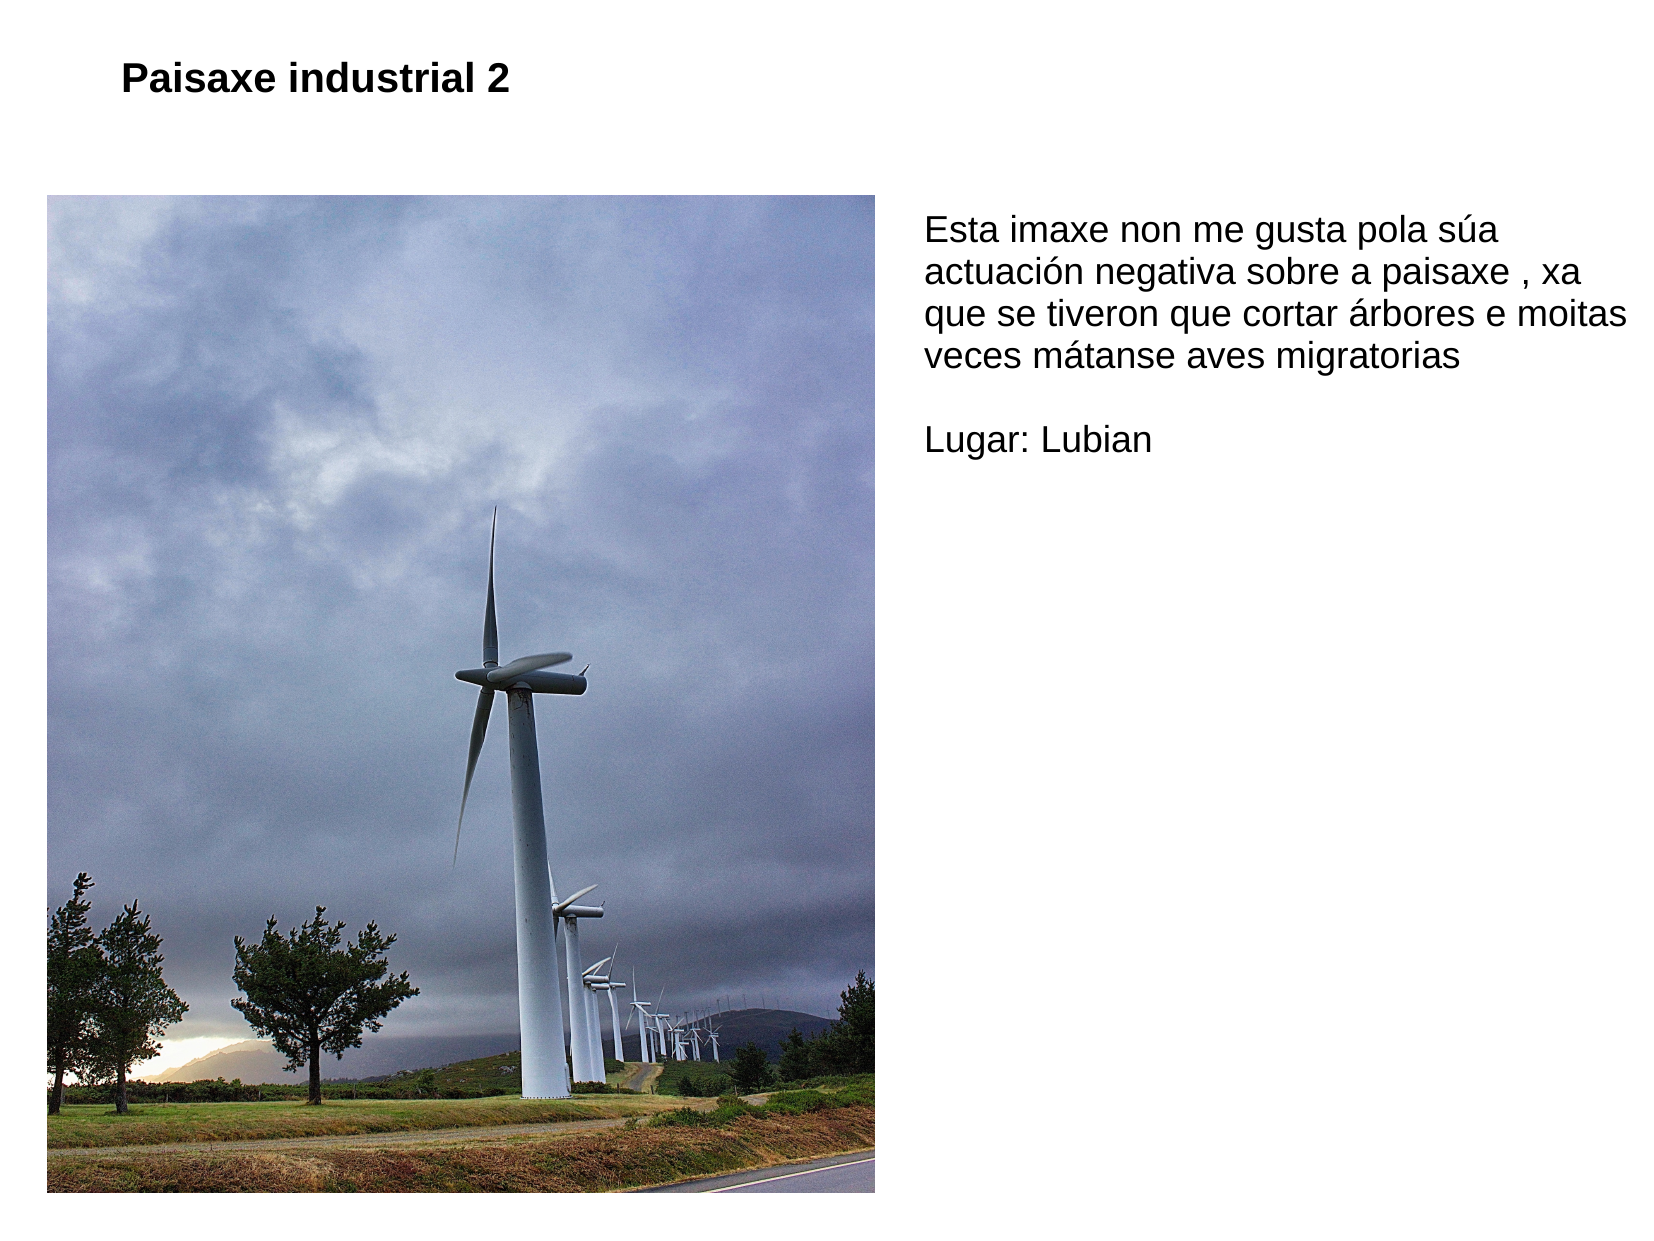

Paisaxe industrial 2
Esta imaxe non me gusta pola súa actuación negativa sobre a paisaxe , xa que se tiveron que cortar árbores e moitas veces mátanse aves migratorias
Lugar: Lubian